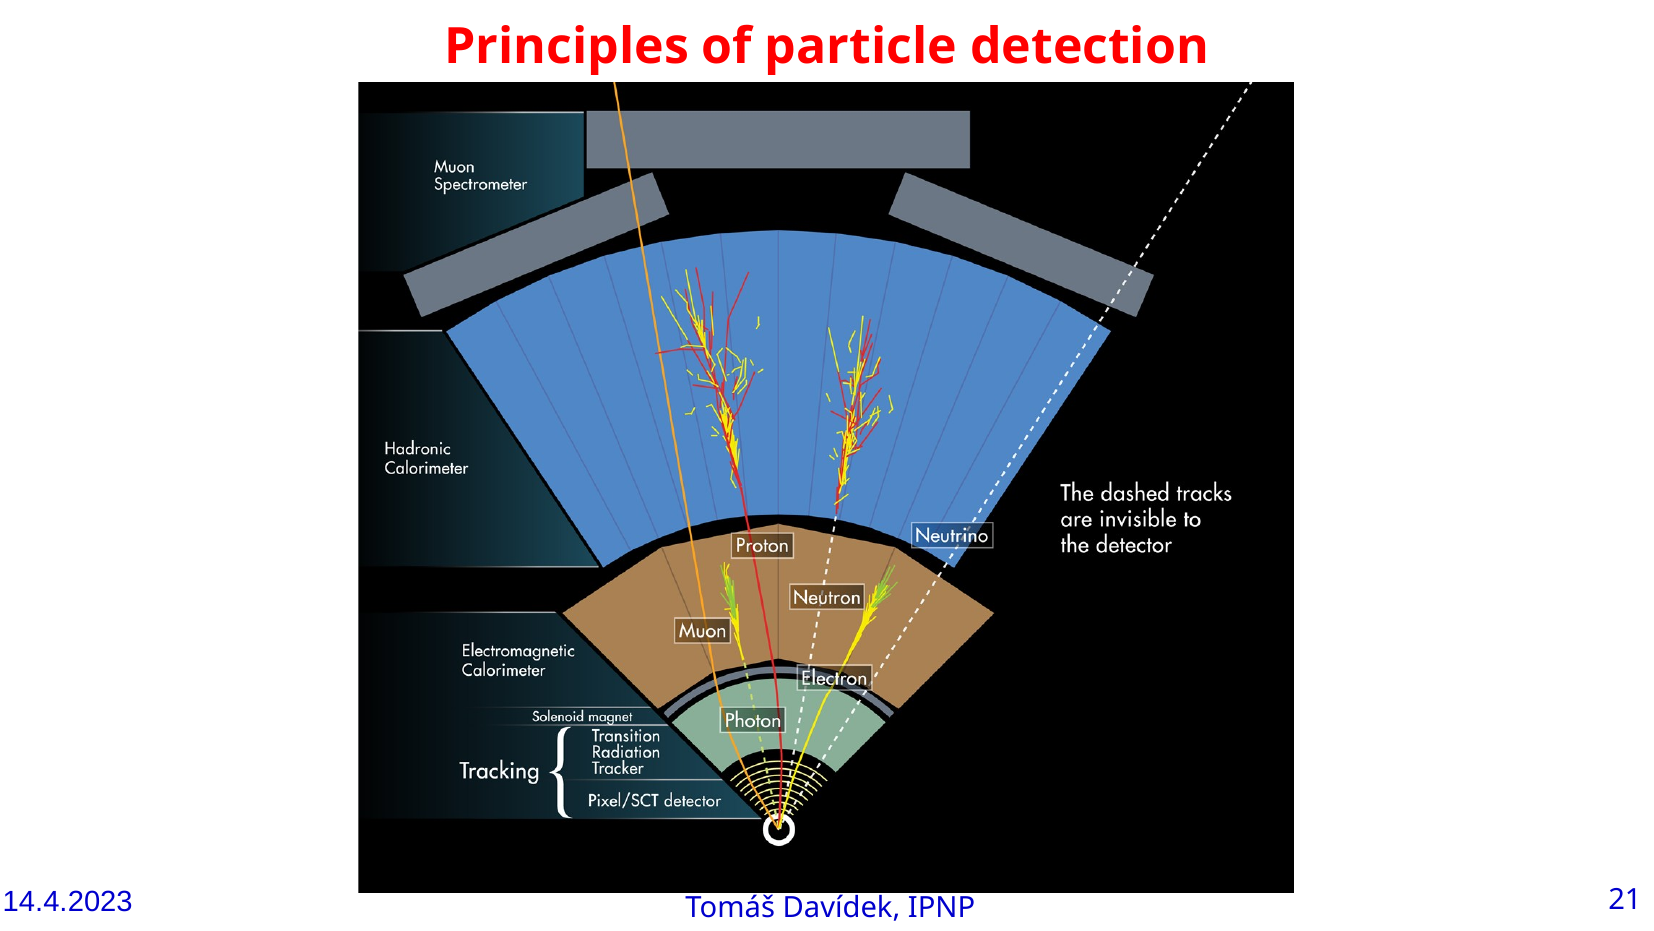

# Principles of particle detection
21
T.Davidek, IPNP